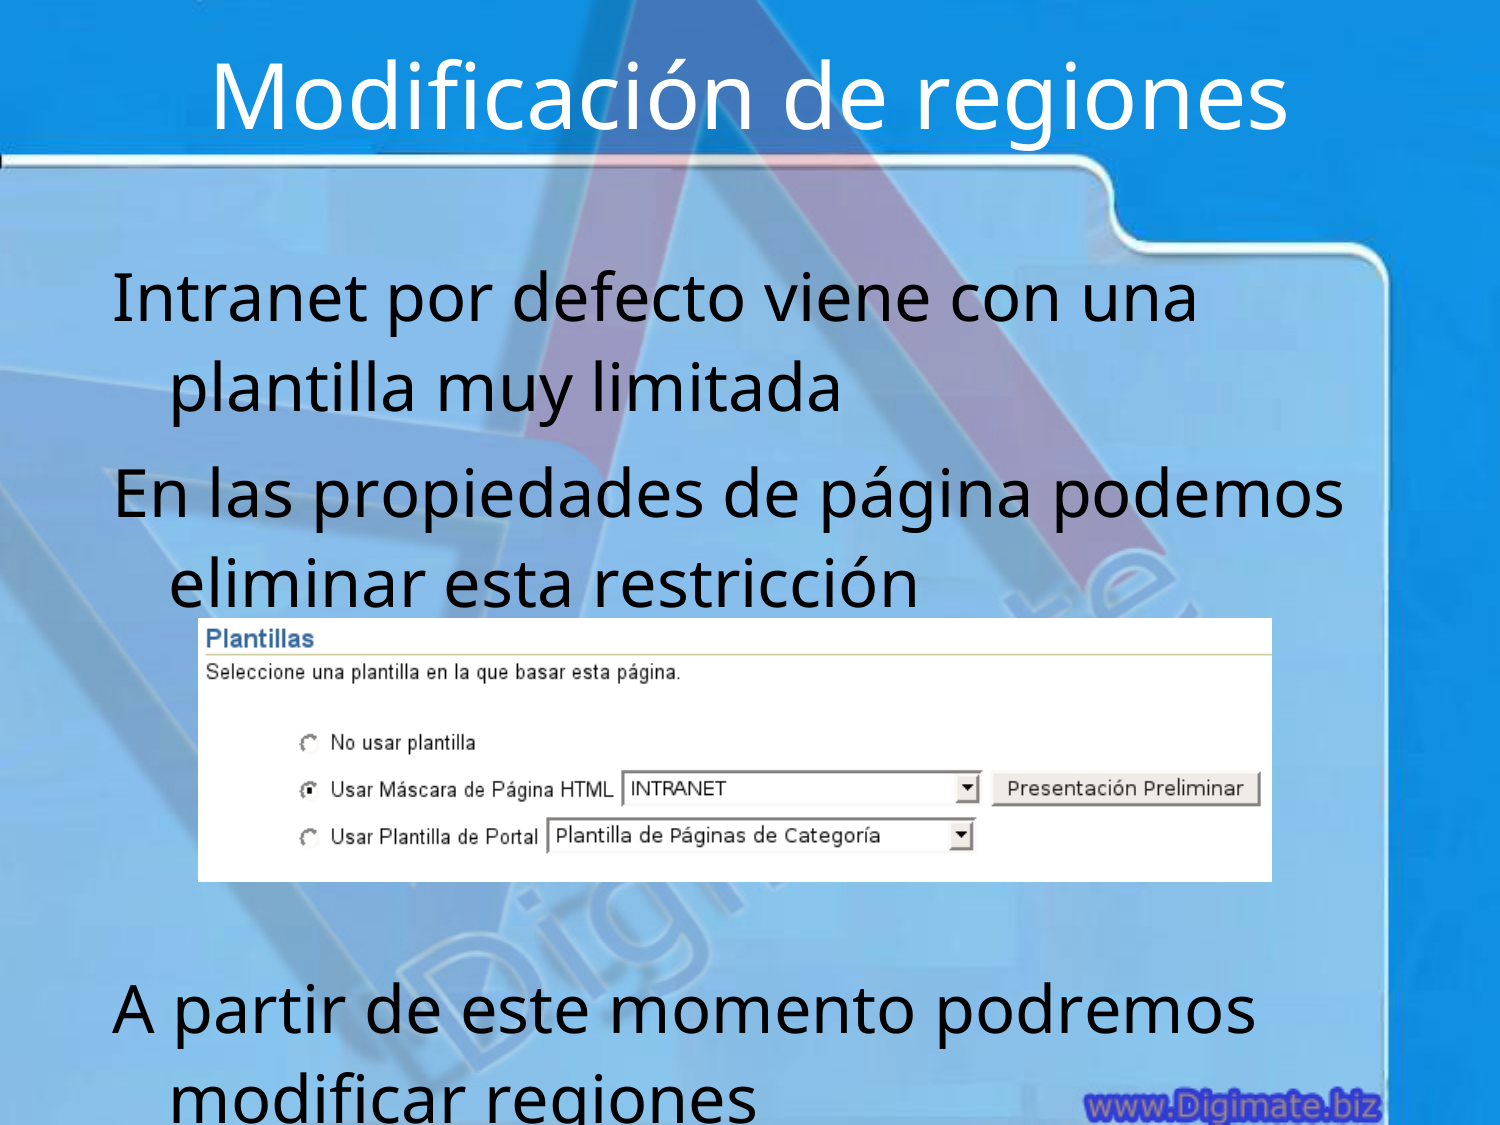

# Modificación de regiones
Intranet por defecto viene con una plantilla muy limitada
En las propiedades de página podemos eliminar esta restricción
A partir de este momento podremos modificar regiones